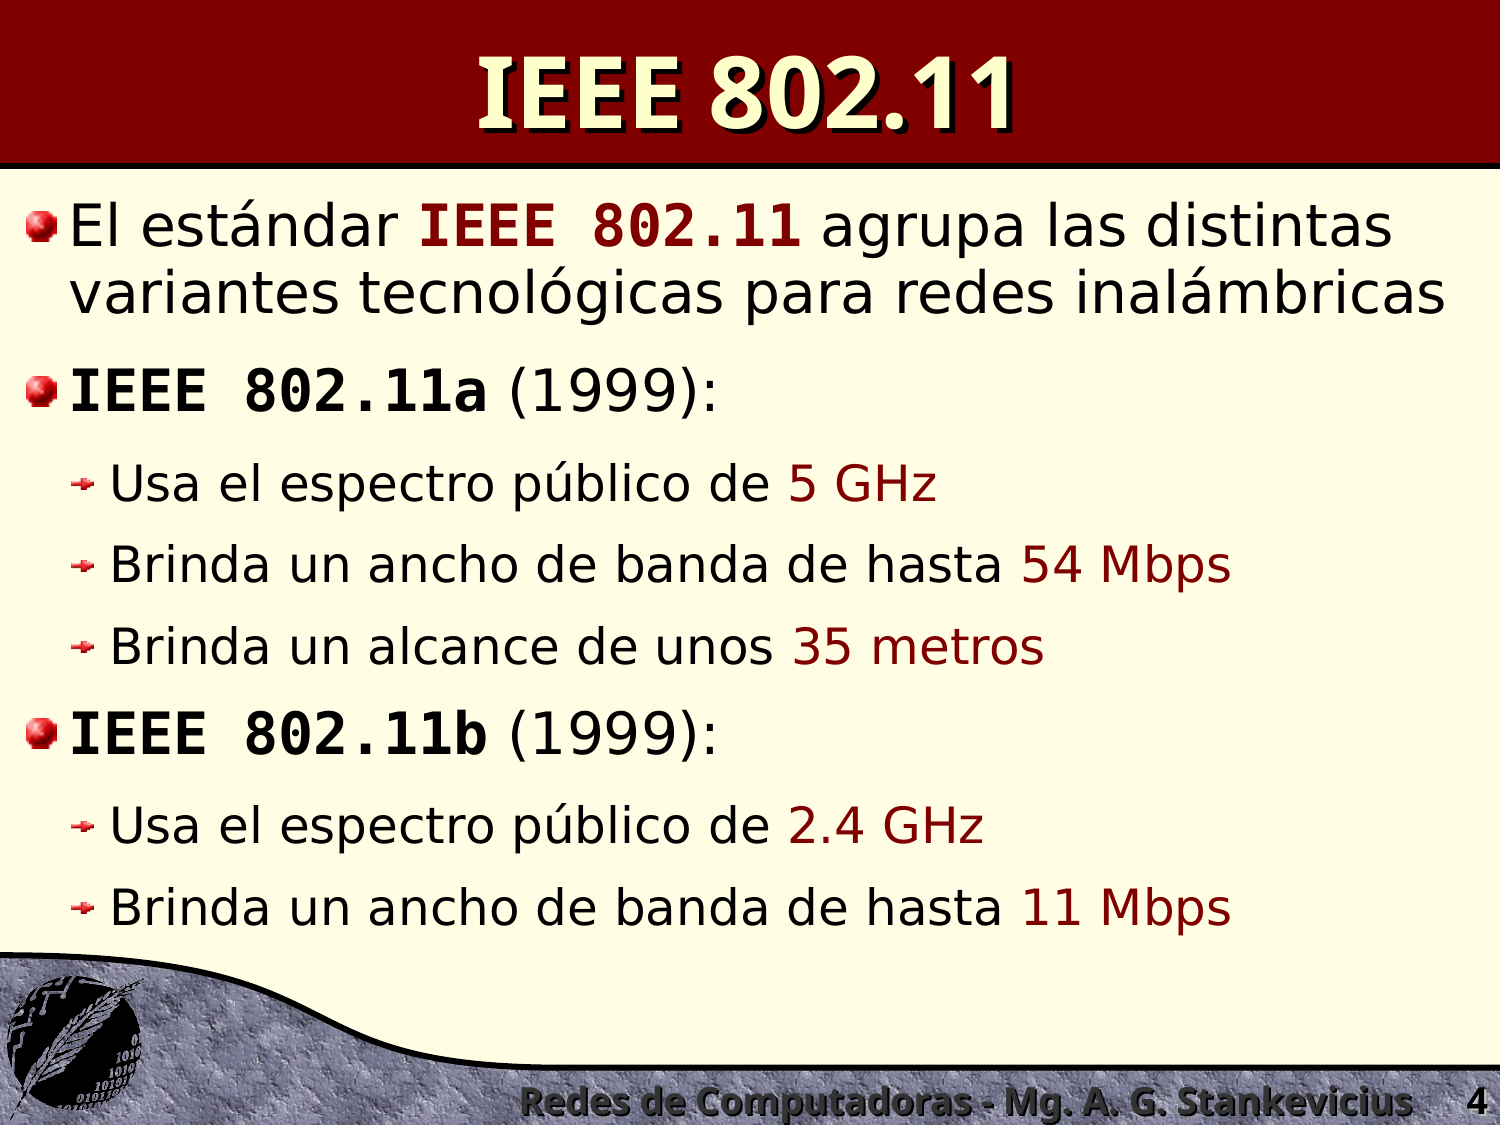

# IEEE 802.11
El estándar IEEE 802.11 agrupa las distintas variantes tecnológicas para redes inalámbricas
IEEE 802.11a (1999):
Usa el espectro público de 5 GHz
Brinda un ancho de banda de hasta 54 Mbps
Brinda un alcance de unos 35 metros
IEEE 802.11b (1999):
Usa el espectro público de 2.4 GHz
Brinda un ancho de banda de hasta 11 Mbps
4